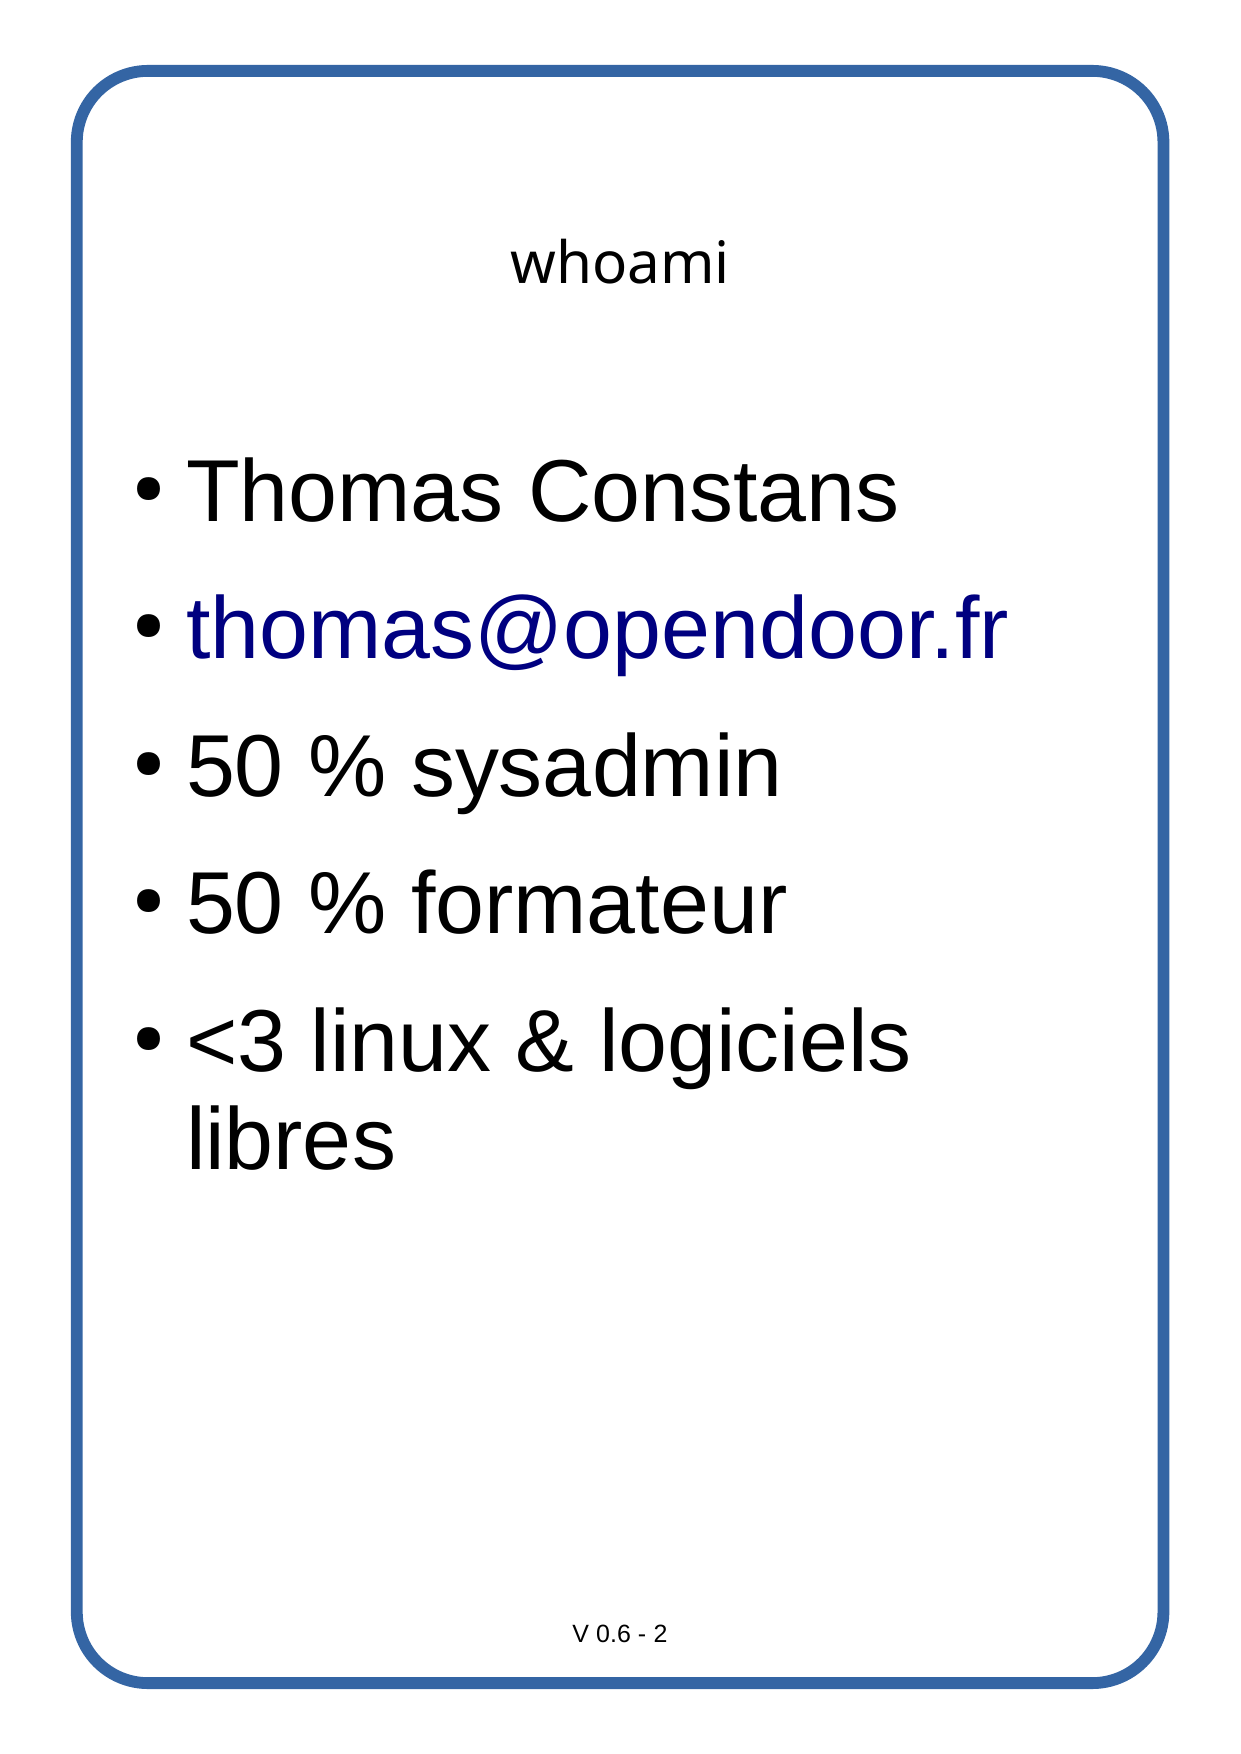

# whoami
Thomas Constans
thomas@opendoor.fr
50 % sysadmin
50 % formateur
<3 linux & logiciels libres